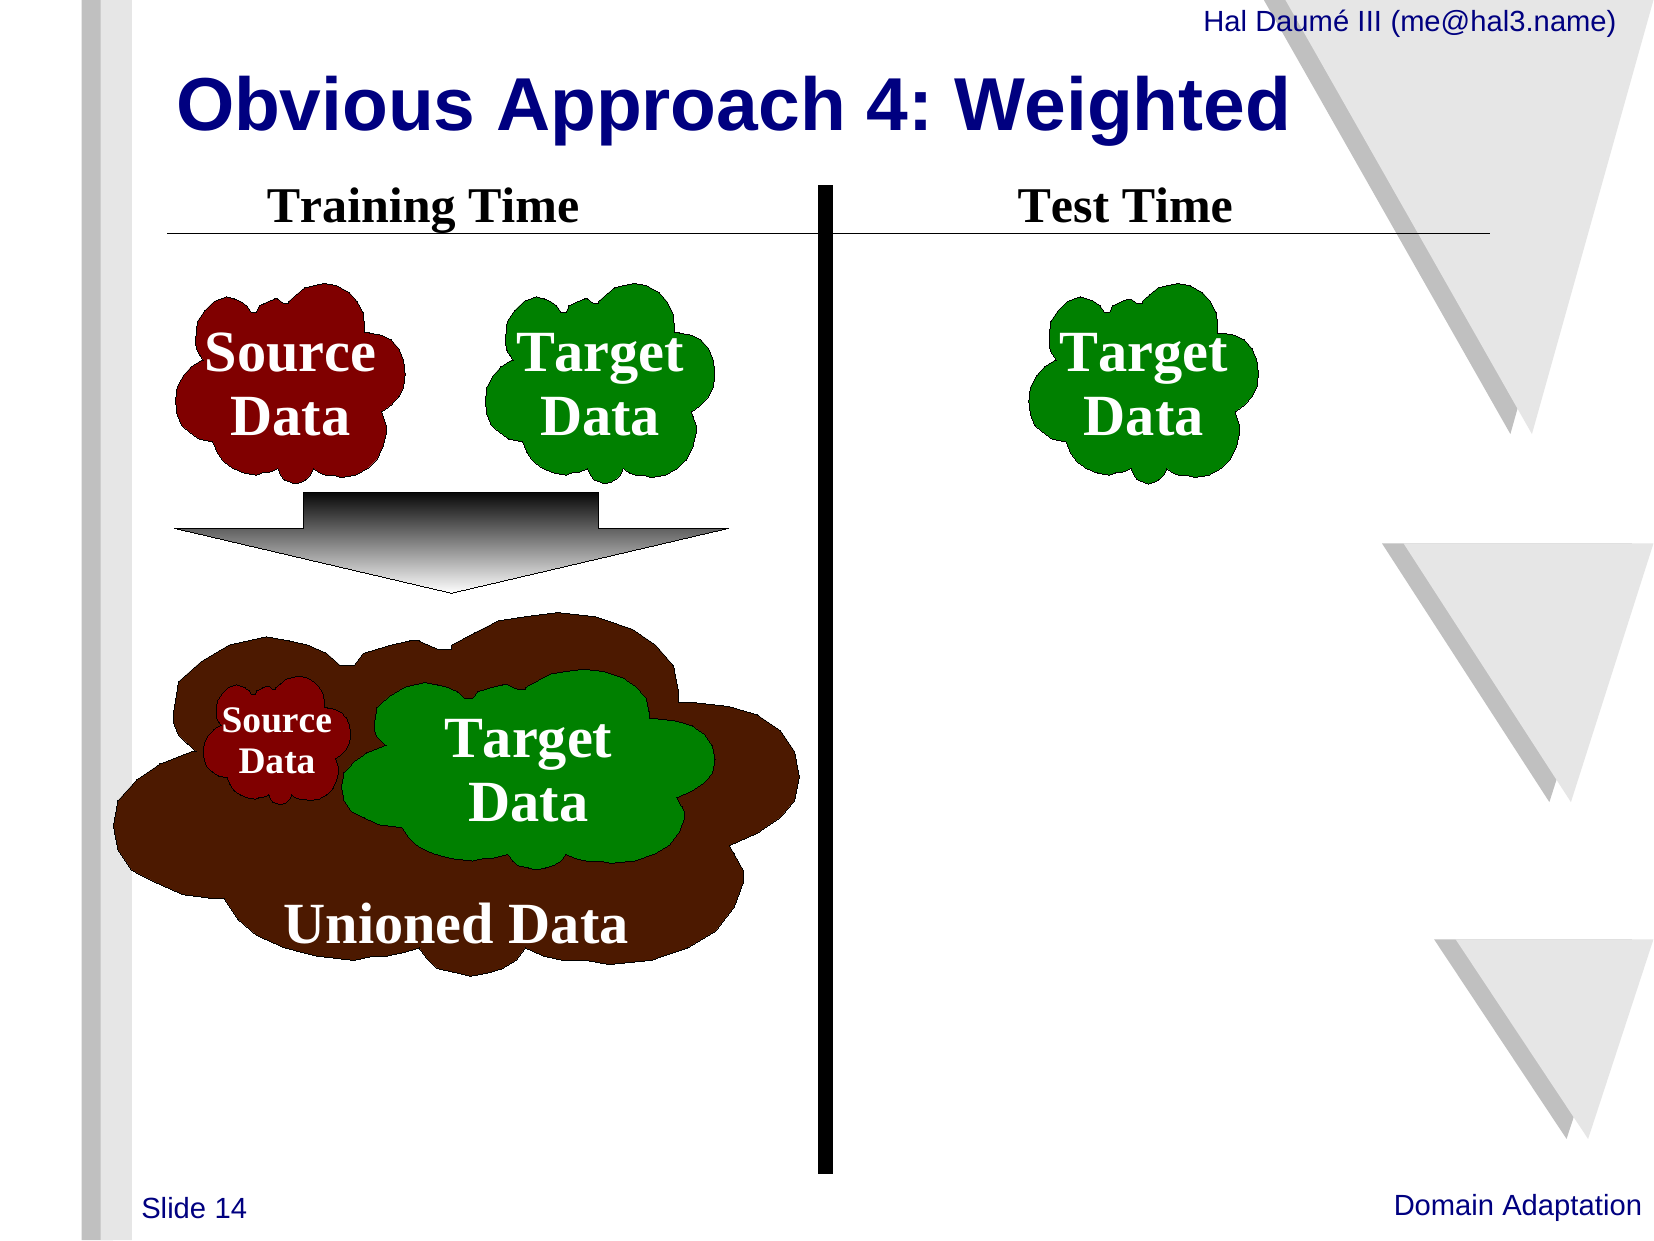

# Obvious Approach 4: Weighted
Training Time
Test Time
Source
Data
Target
Data
Target
Data
Unioned Data
Target
Data
Source
Data